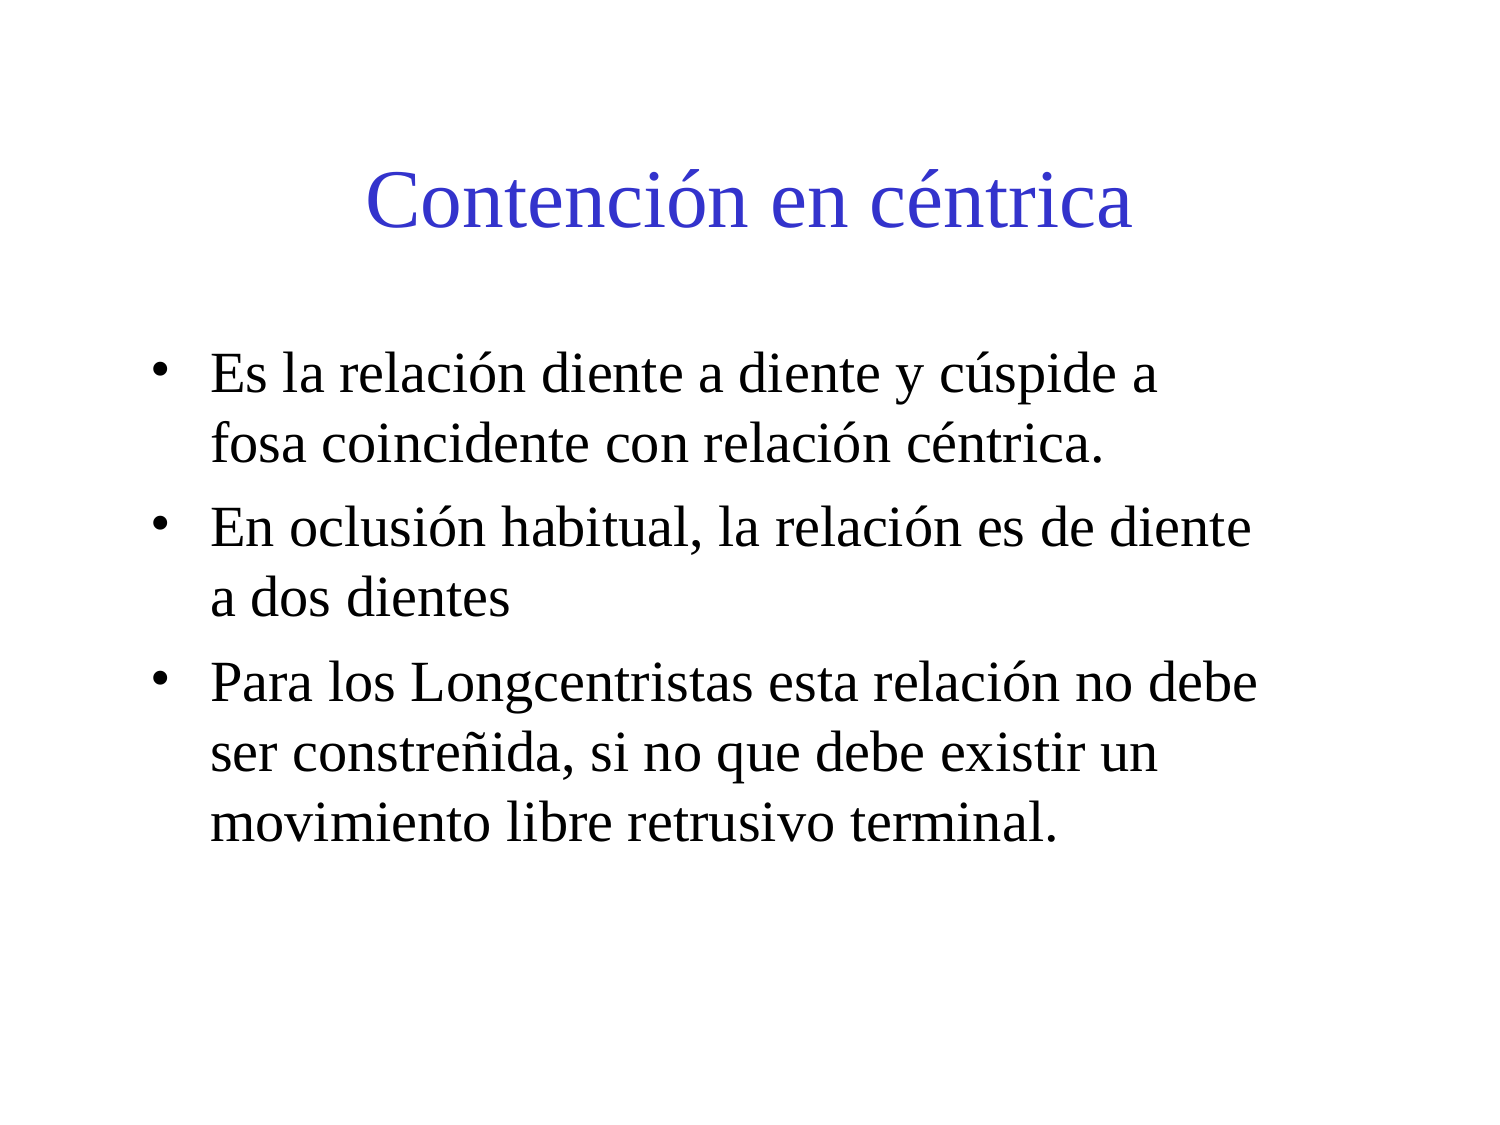

# Contención en céntrica
Es la relación diente a diente y cúspide a fosa coincidente con relación céntrica.
En oclusión habitual, la relación es de diente a dos dientes
Para los Longcentristas esta relación no debe ser constreñida, si no que debe existir un movimiento libre retrusivo terminal.